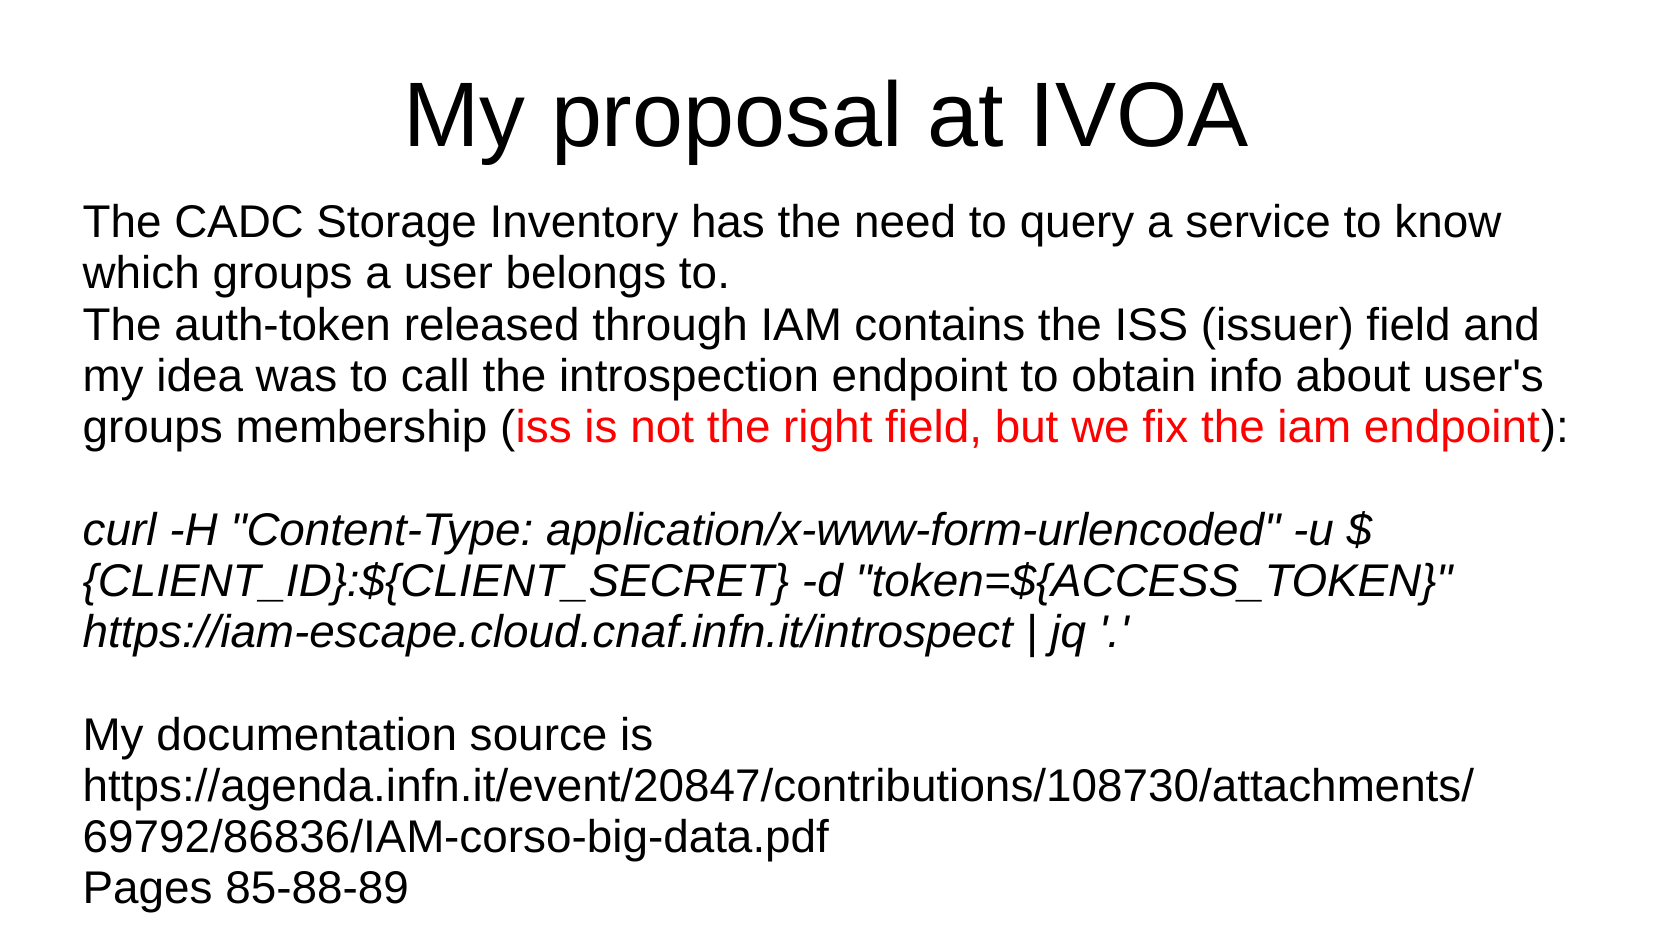

# My proposal at IVOA
The CADC Storage Inventory has the need to query a service to know which groups a user belongs to.
The auth-token released through IAM contains the ISS (issuer) field and my idea was to call the introspection endpoint to obtain info about user's groups membership (iss is not the right field, but we fix the iam endpoint):
curl -H "Content-Type: application/x-www-form-urlencoded" -u ${CLIENT_ID}:${CLIENT_SECRET} -d "token=${ACCESS_TOKEN}" https://iam-escape.cloud.cnaf.infn.it/introspect | jq '.'
My documentation source is
https://agenda.infn.it/event/20847/contributions/108730/attachments/69792/86836/IAM-corso-big-data.pdf
Pages 85-88-89